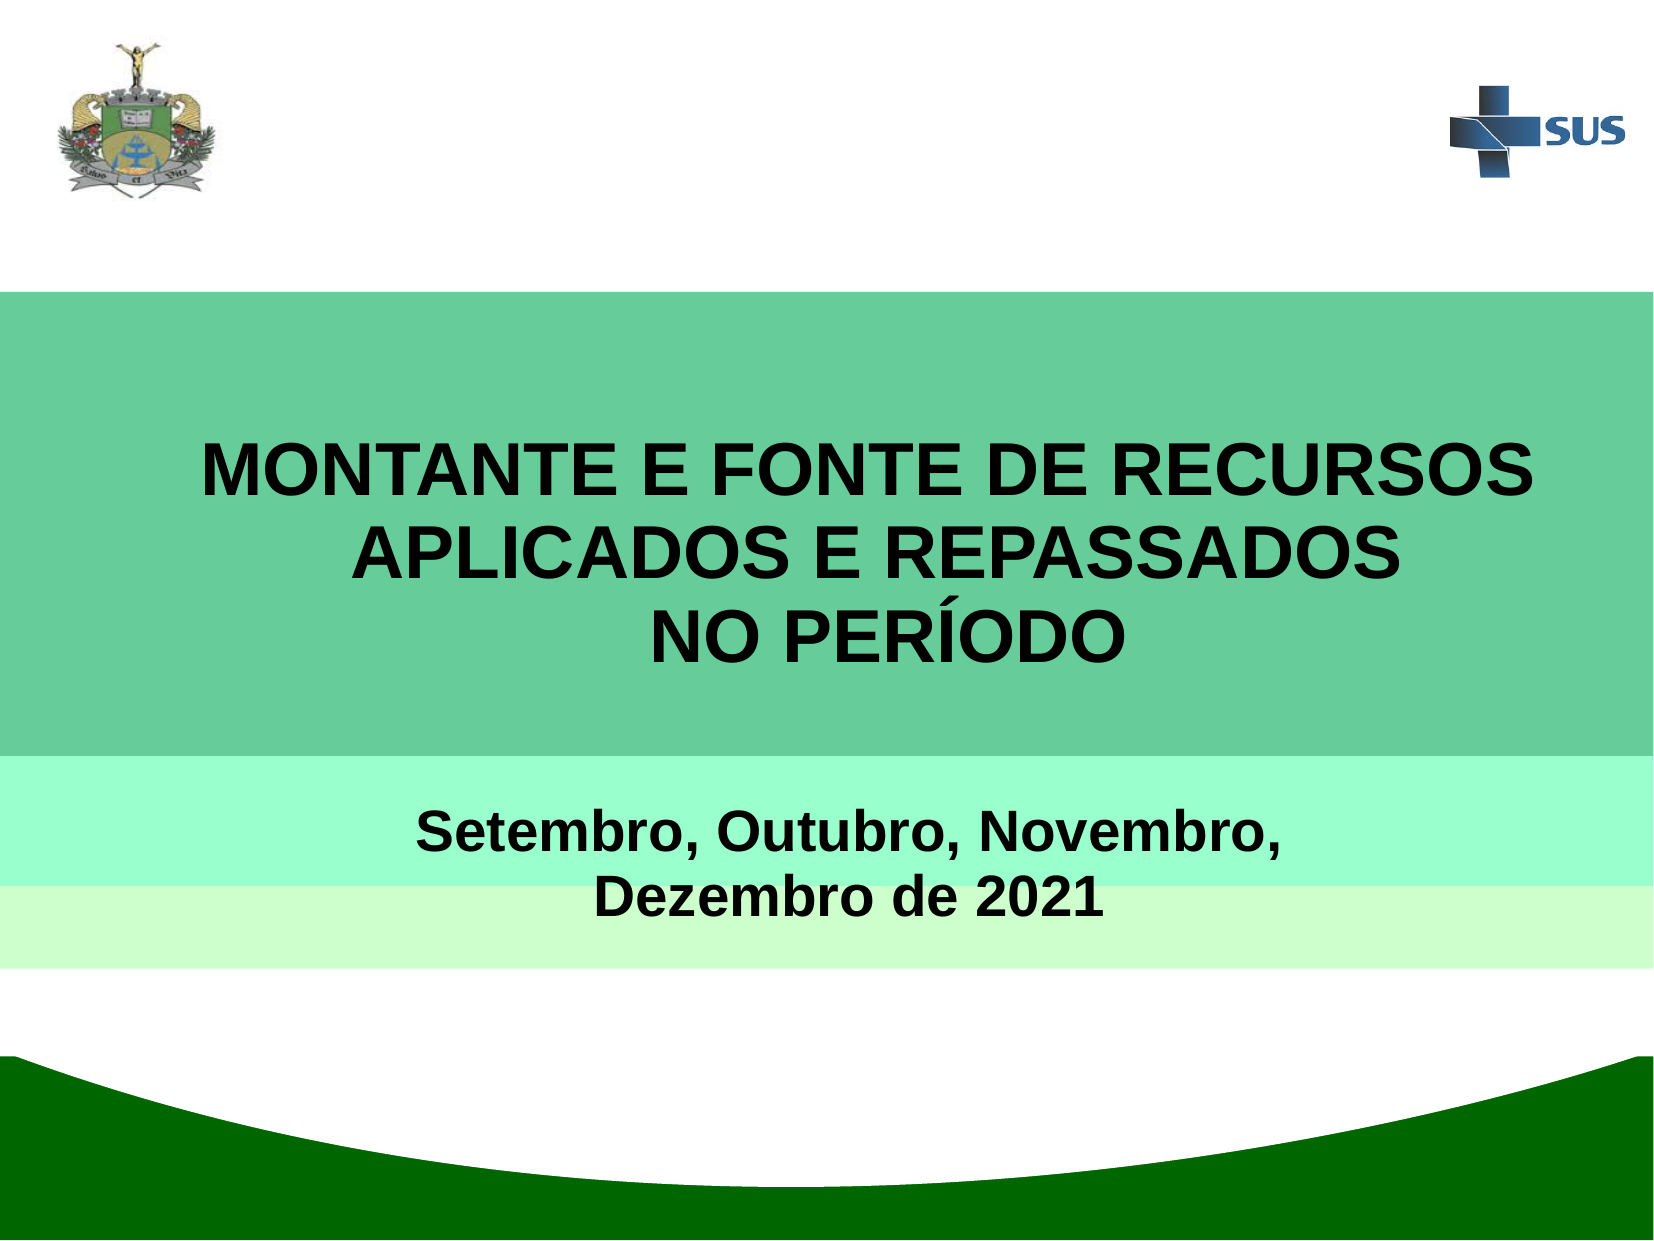

MONTANTE E FONTE DE RECURSOS APLICADOS E REPASSADOS
 NO PERÍODO
Setembro, Outubro, Novembro, Dezembro de 2021